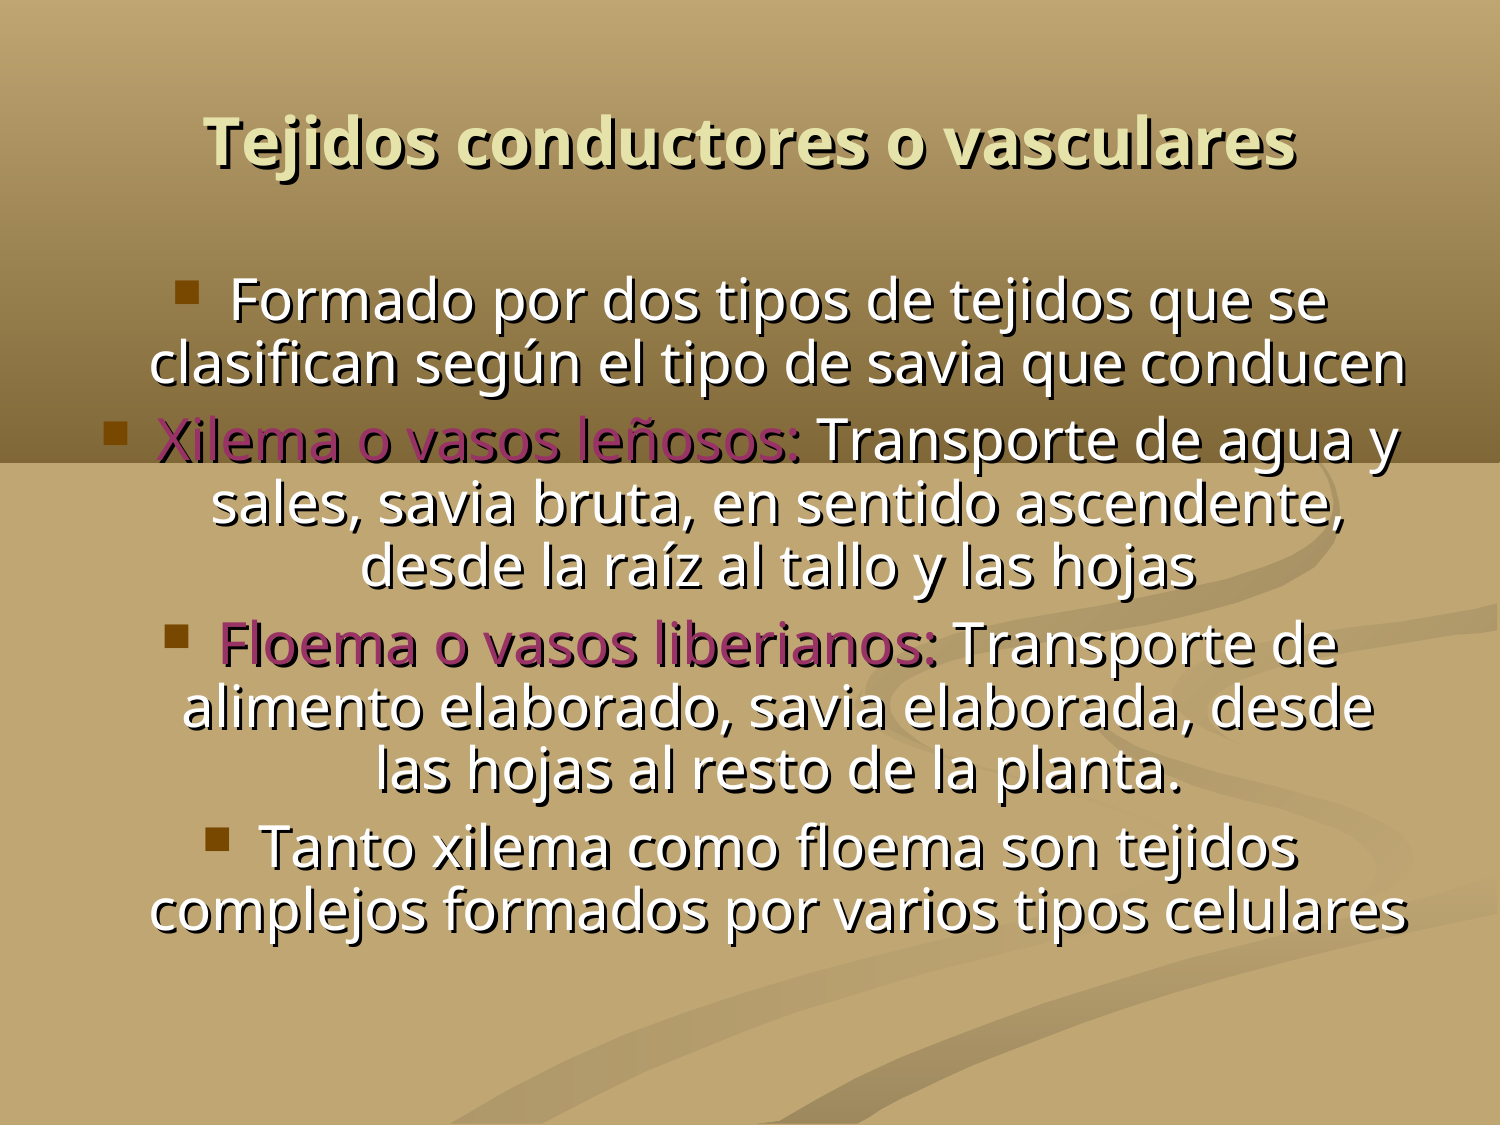

# Tejidos conductores o vasculares
Formado por dos tipos de tejidos que se clasifican según el tipo de savia que conducen
Xilema o vasos leñosos: Transporte de agua y sales, savia bruta, en sentido ascendente, desde la raíz al tallo y las hojas
Floema o vasos liberianos: Transporte de alimento elaborado, savia elaborada, desde las hojas al resto de la planta.
Tanto xilema como floema son tejidos complejos formados por varios tipos celulares